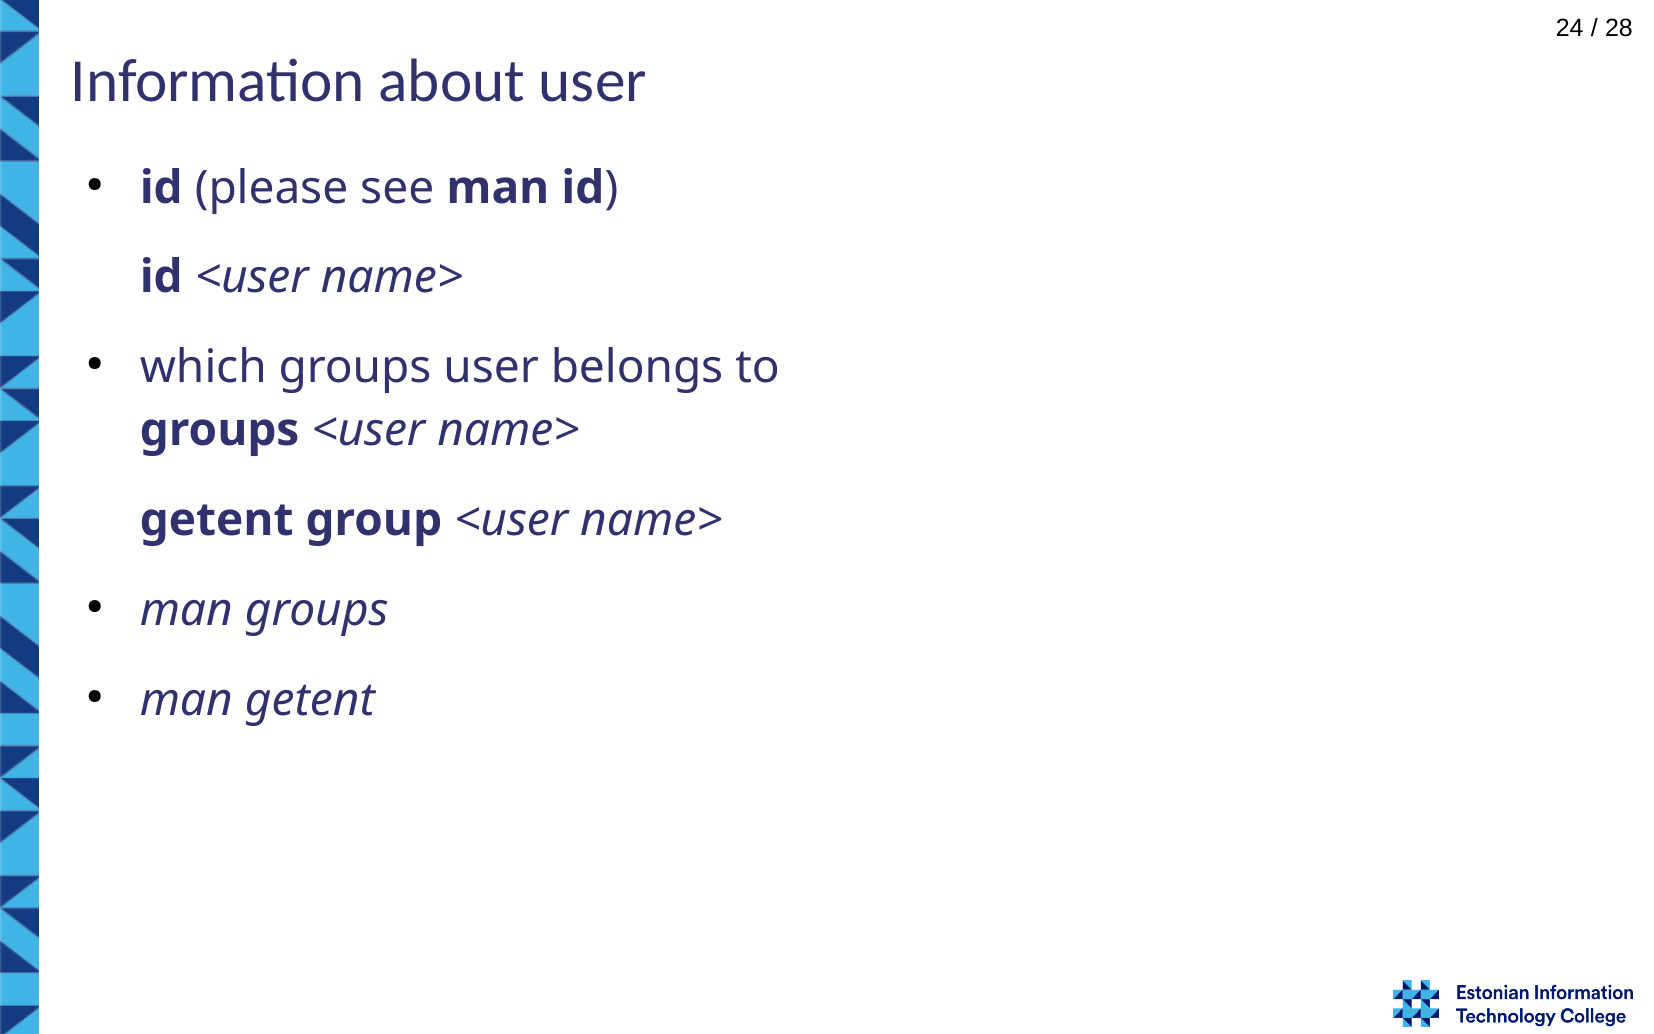

# Information about user
id (please see man id)
id <user name>
which groups user belongs to
groups <user name>
getent group <user name>
man groups
man getent